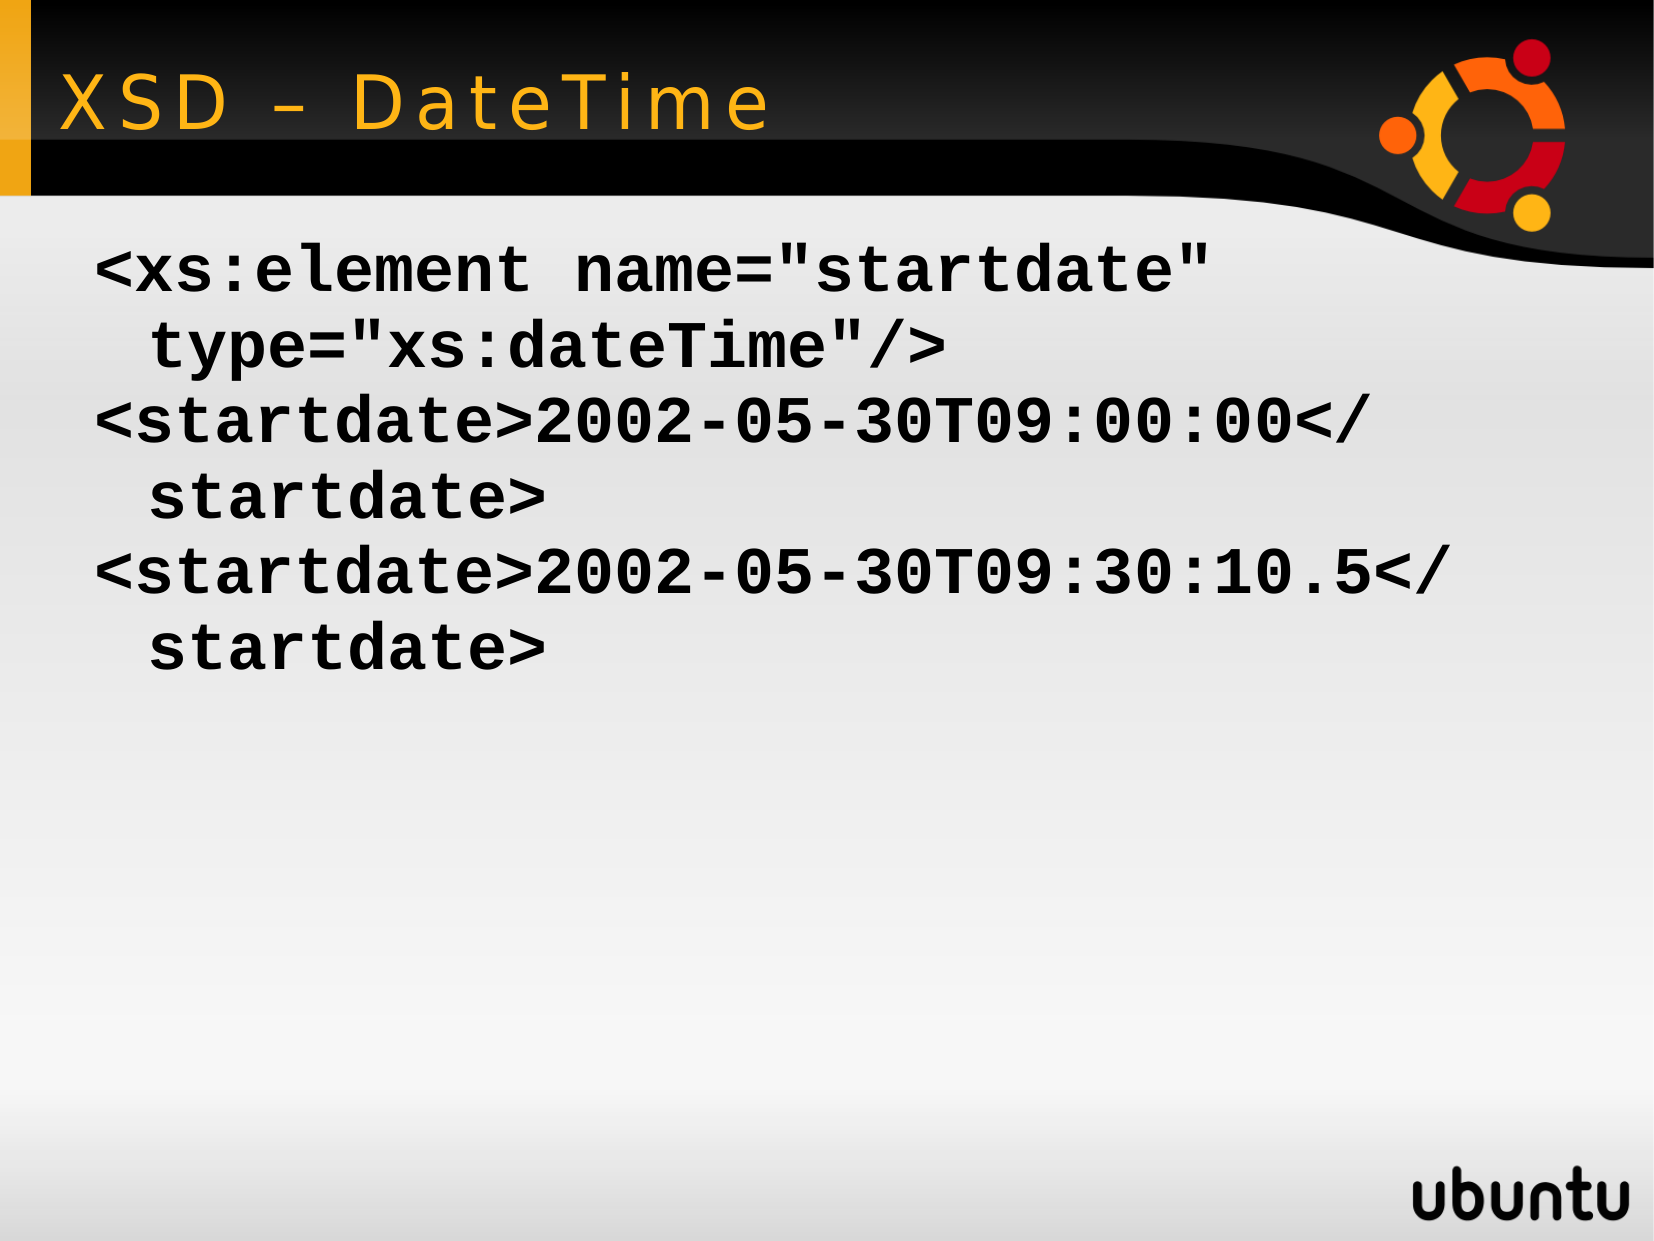

# XSD – DateTime
<xs:element name="startdate" type="xs:dateTime"/>
<startdate>2002-05-30T09:00:00</startdate>
<startdate>2002-05-30T09:30:10.5</startdate>